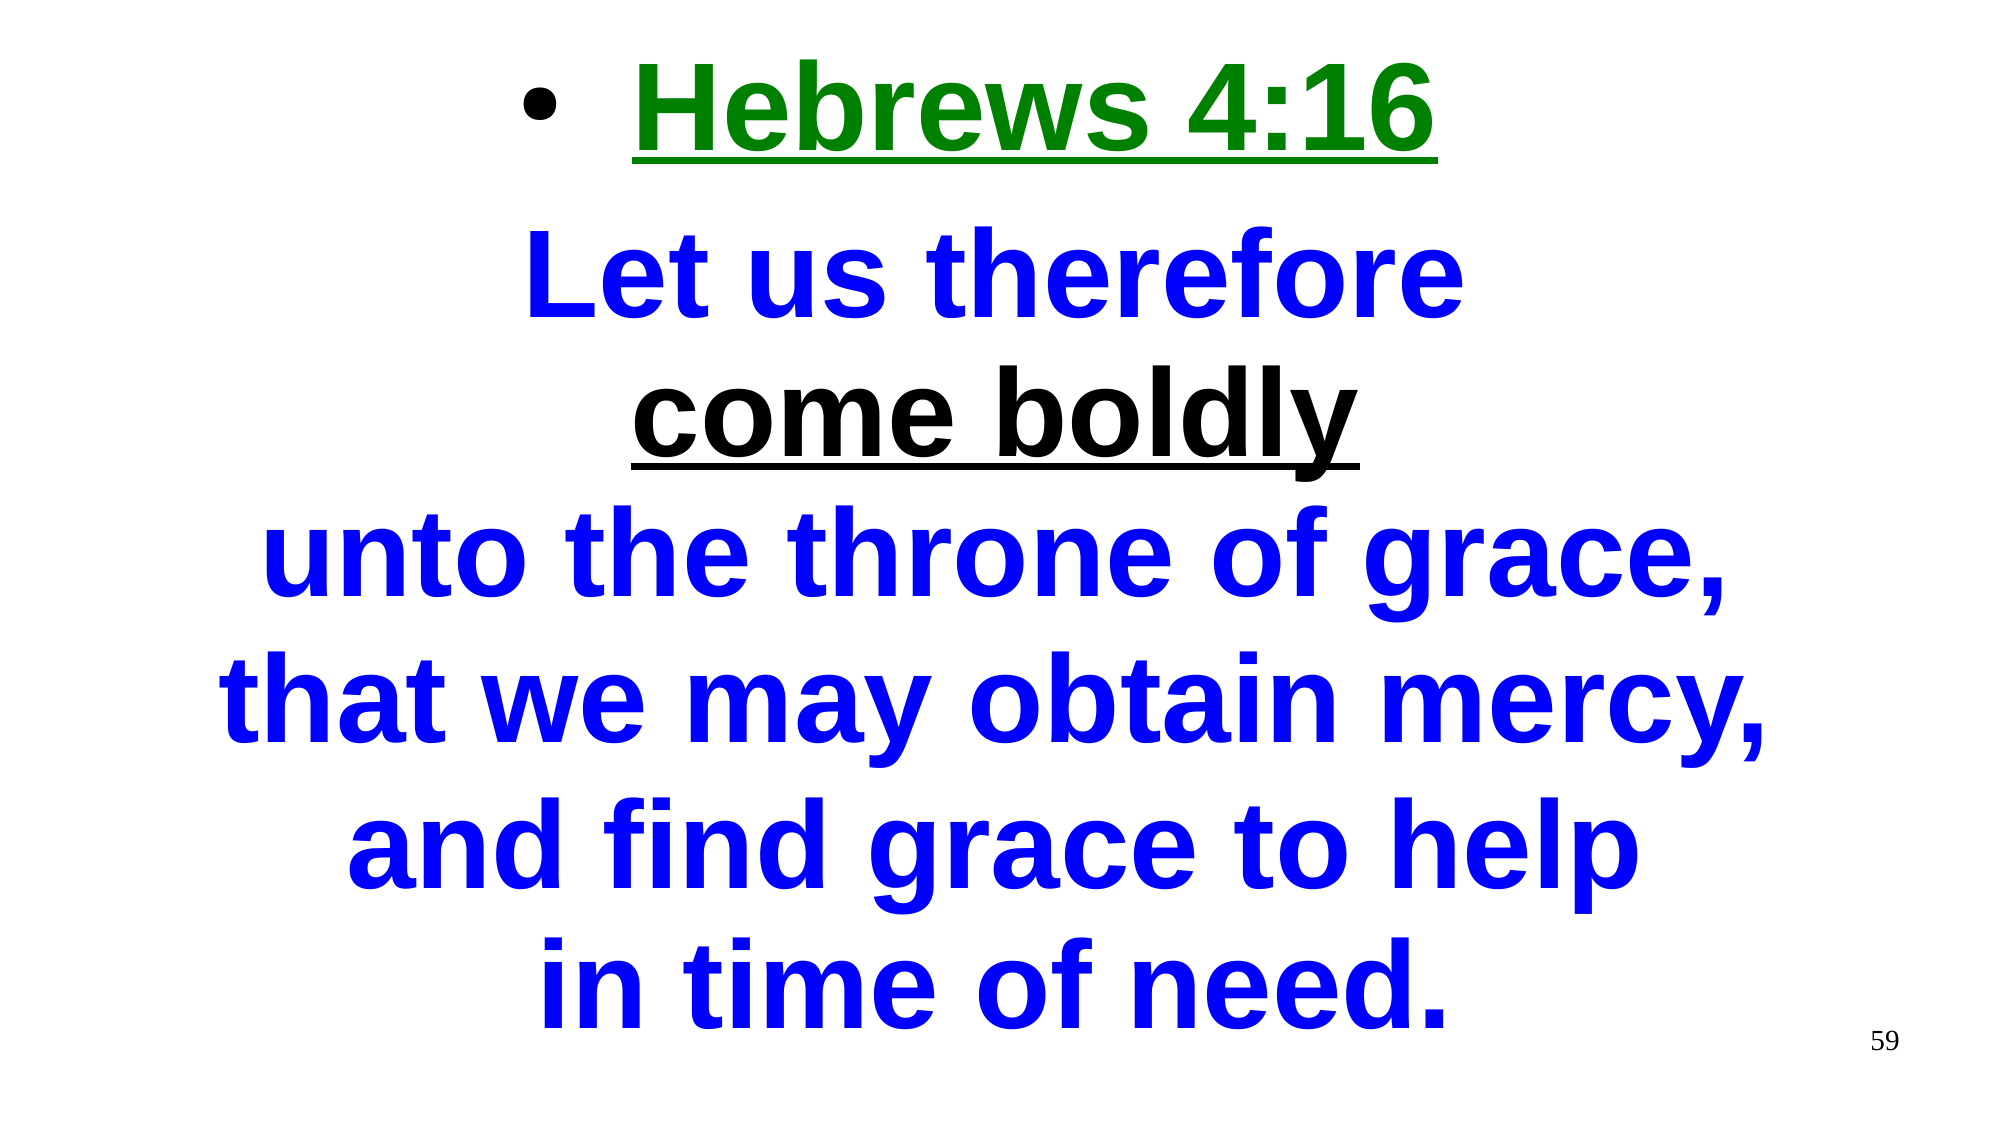

# Hebrews 4:16
Let us therefore
come boldly
unto the throne of grace,
that we may obtain mercy,
and find grace to help
in time of need.
59